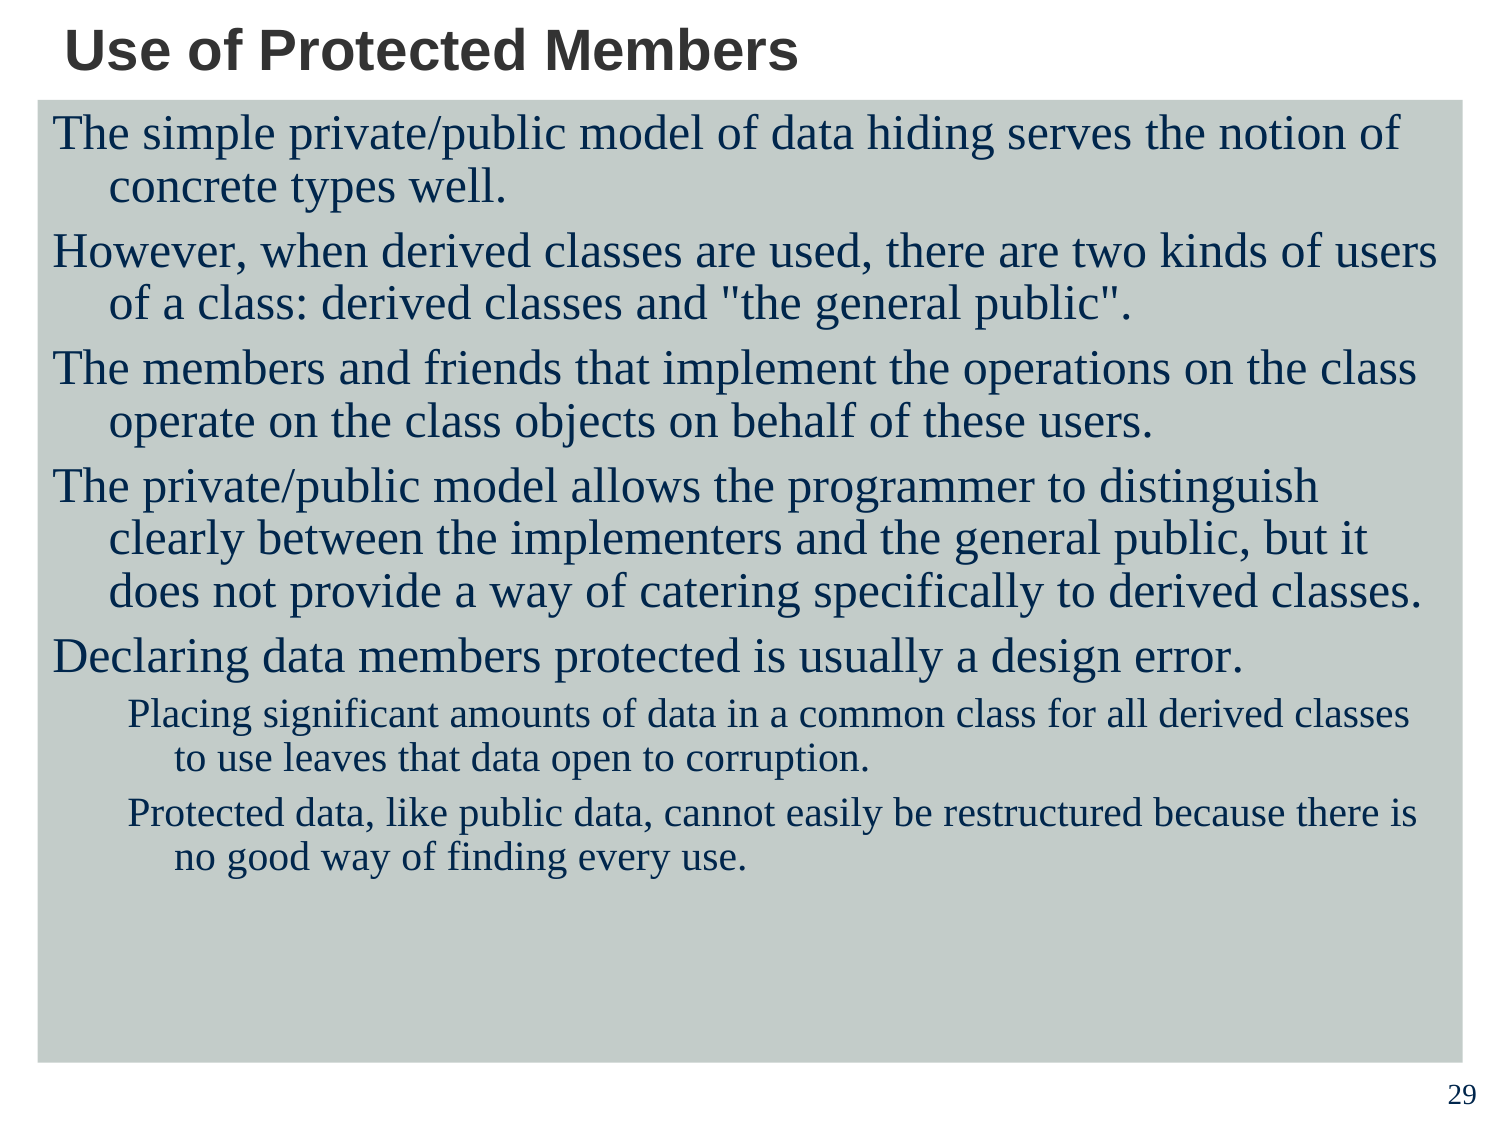

# Use of Protected Members
The simple private/public model of data hiding serves the notion of concrete types well.
However, when derived classes are used, there are two kinds of users of a class: derived classes and "the general public".
The members and friends that implement the operations on the class operate on the class objects on behalf of these users.
The private/public model allows the programmer to distinguish clearly between the implementers and the general public, but it does not provide a way of catering specifically to derived classes.
Declaring data members protected is usually a design error.
Placing significant amounts of data in a common class for all derived classes to use leaves that data open to corruption.
Protected data, like public data, cannot easily be restructured because there is no good way of finding every use.